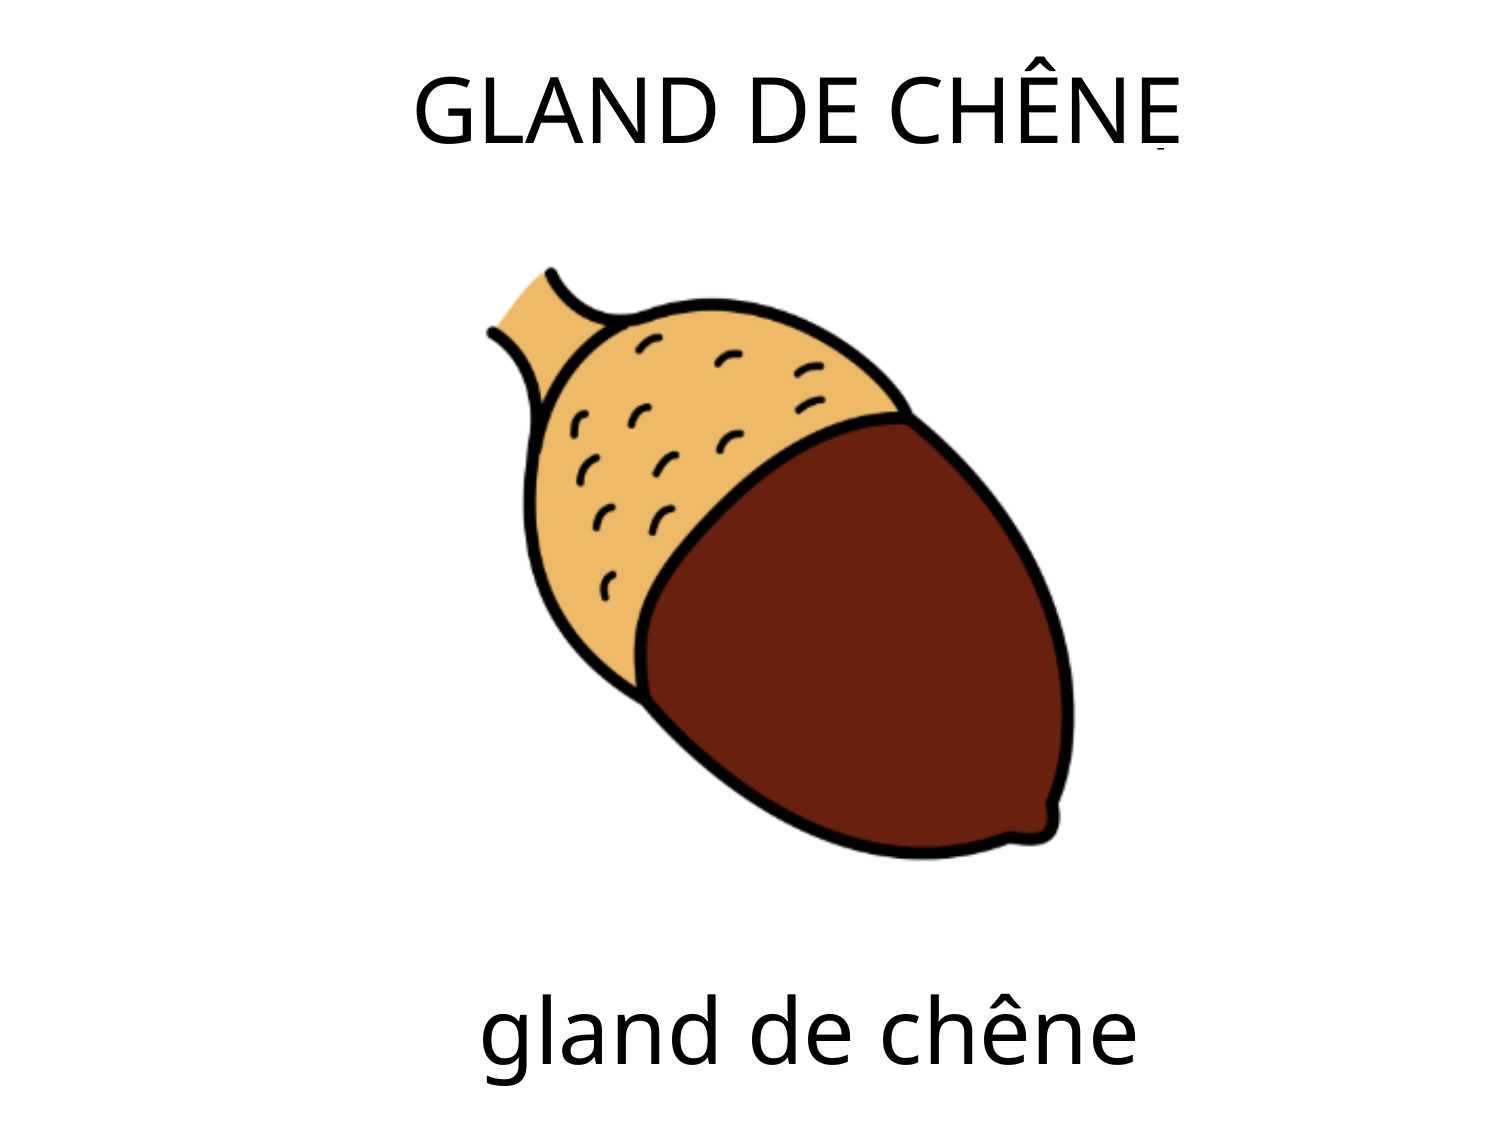

# GLAND DE CHÊNE
gland de chêne